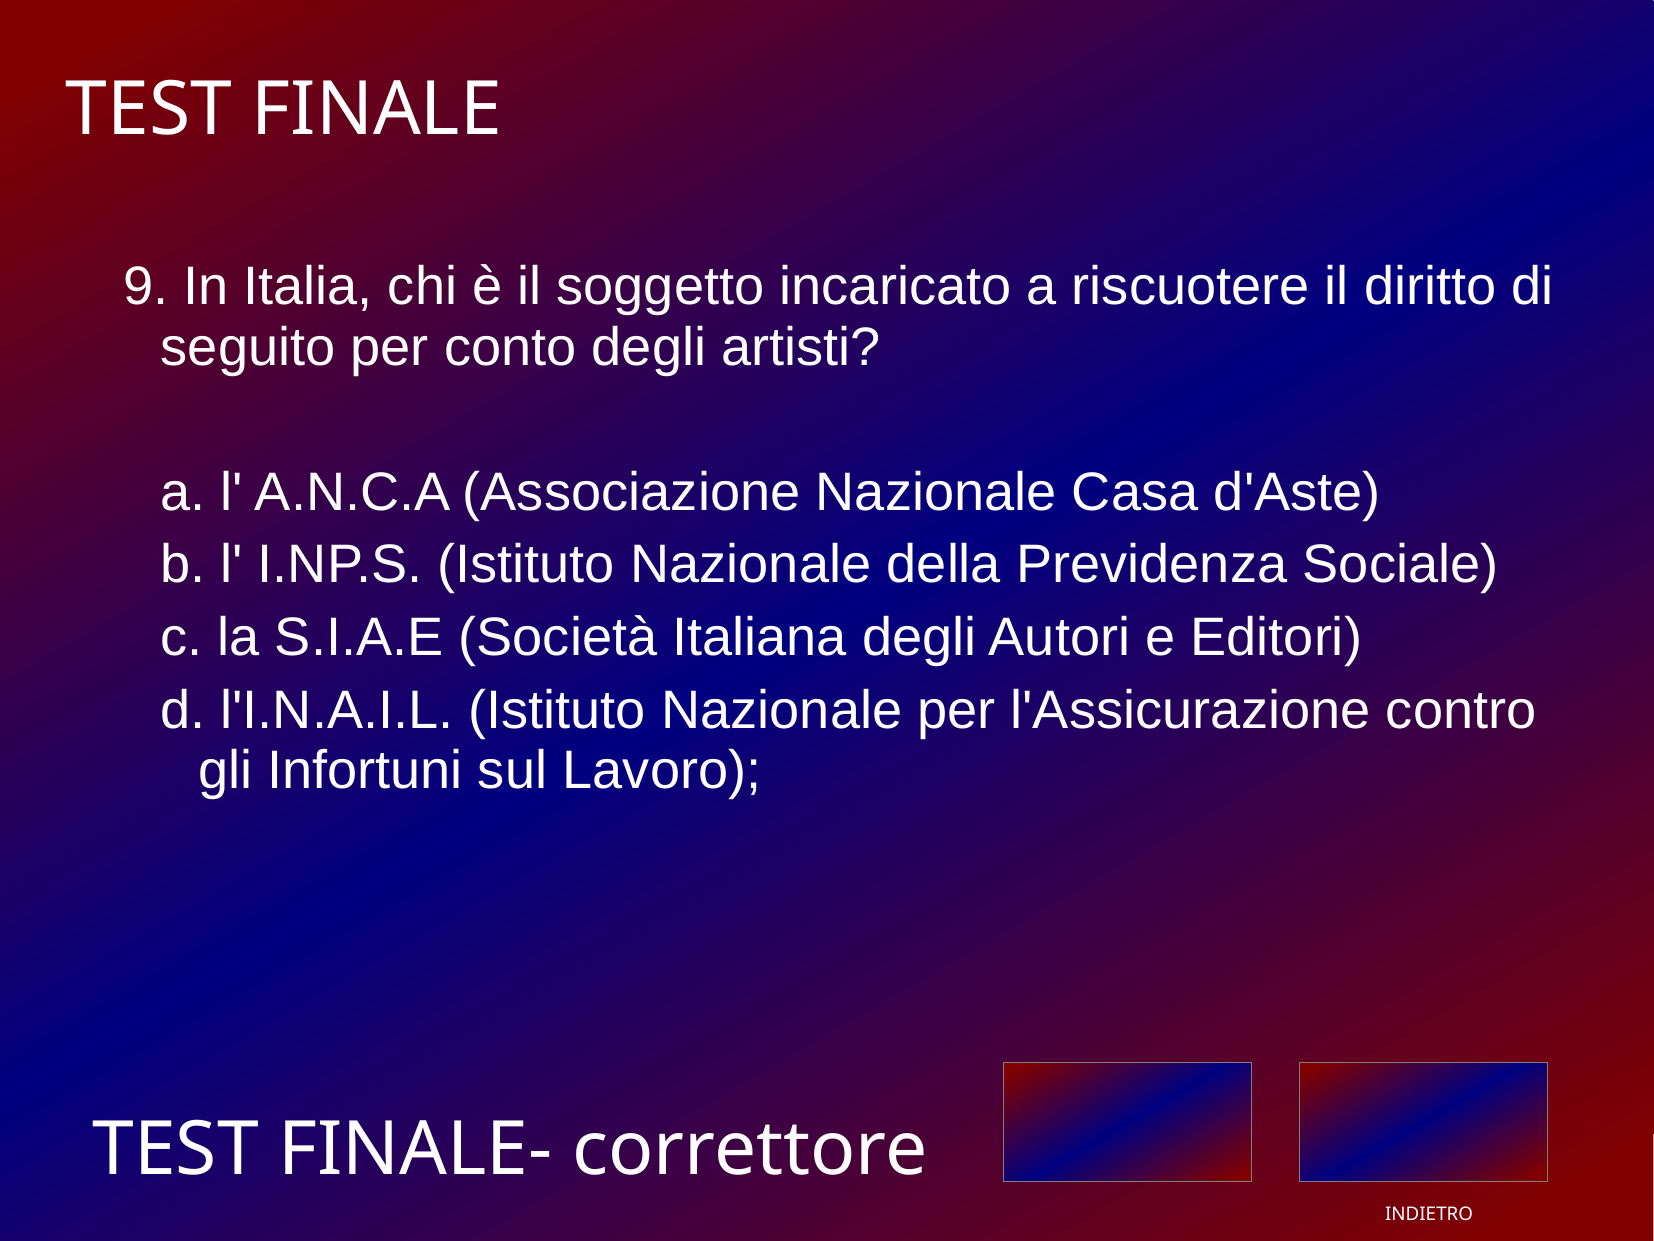

TEST FINALE
9. In Italia, chi è il soggetto incaricato a riscuotere il diritto di seguito per conto degli artisti?
a. l' A.N.C.A (Associazione Nazionale Casa d'Aste)
b. l' I.NP.S. (Istituto Nazionale della Previdenza Sociale)
c. la S.I.A.E (Società Italiana degli Autori e Editori)
d. l'I.N.A.I.L. (Istituto Nazionale per l'Assicurazione contro gli Infortuni sul Lavoro);
TEST FINALE- correttore
INDIETRO